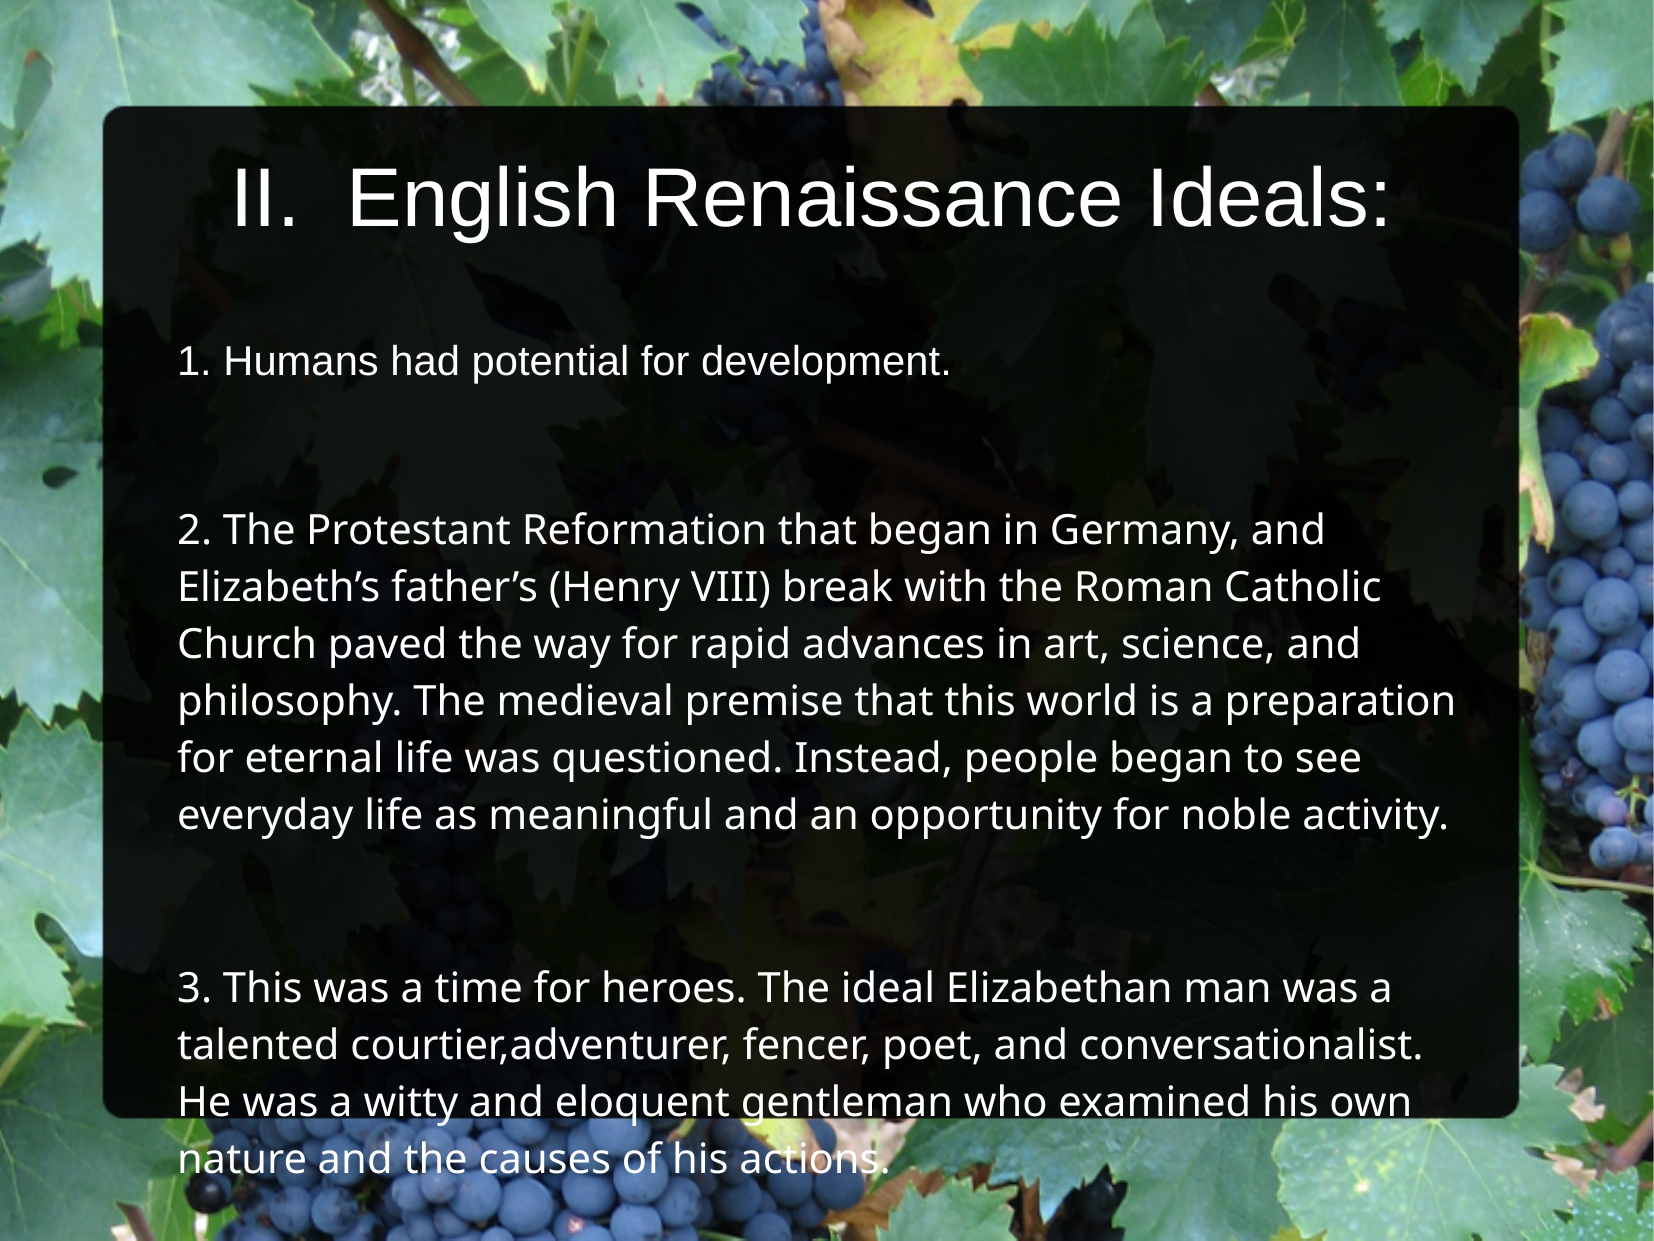

# II. English Renaissance Ideals:
1. Humans had potential for development.
2. The Protestant Reformation that began in Germany, and Elizabeth’s father’s (Henry VIII) break with the Roman Catholic Church paved the way for rapid advances in art, science, and philosophy. The medieval premise that this world is a preparation for eternal life was questioned. Instead, people began to see everyday life as meaningful and an opportunity for noble activity.
3. This was a time for heroes. The ideal Elizabethan man was a talented courtier,adventurer, fencer, poet, and conversationalist. He was a witty and eloquent gentleman who examined his own nature and the causes of his actions.